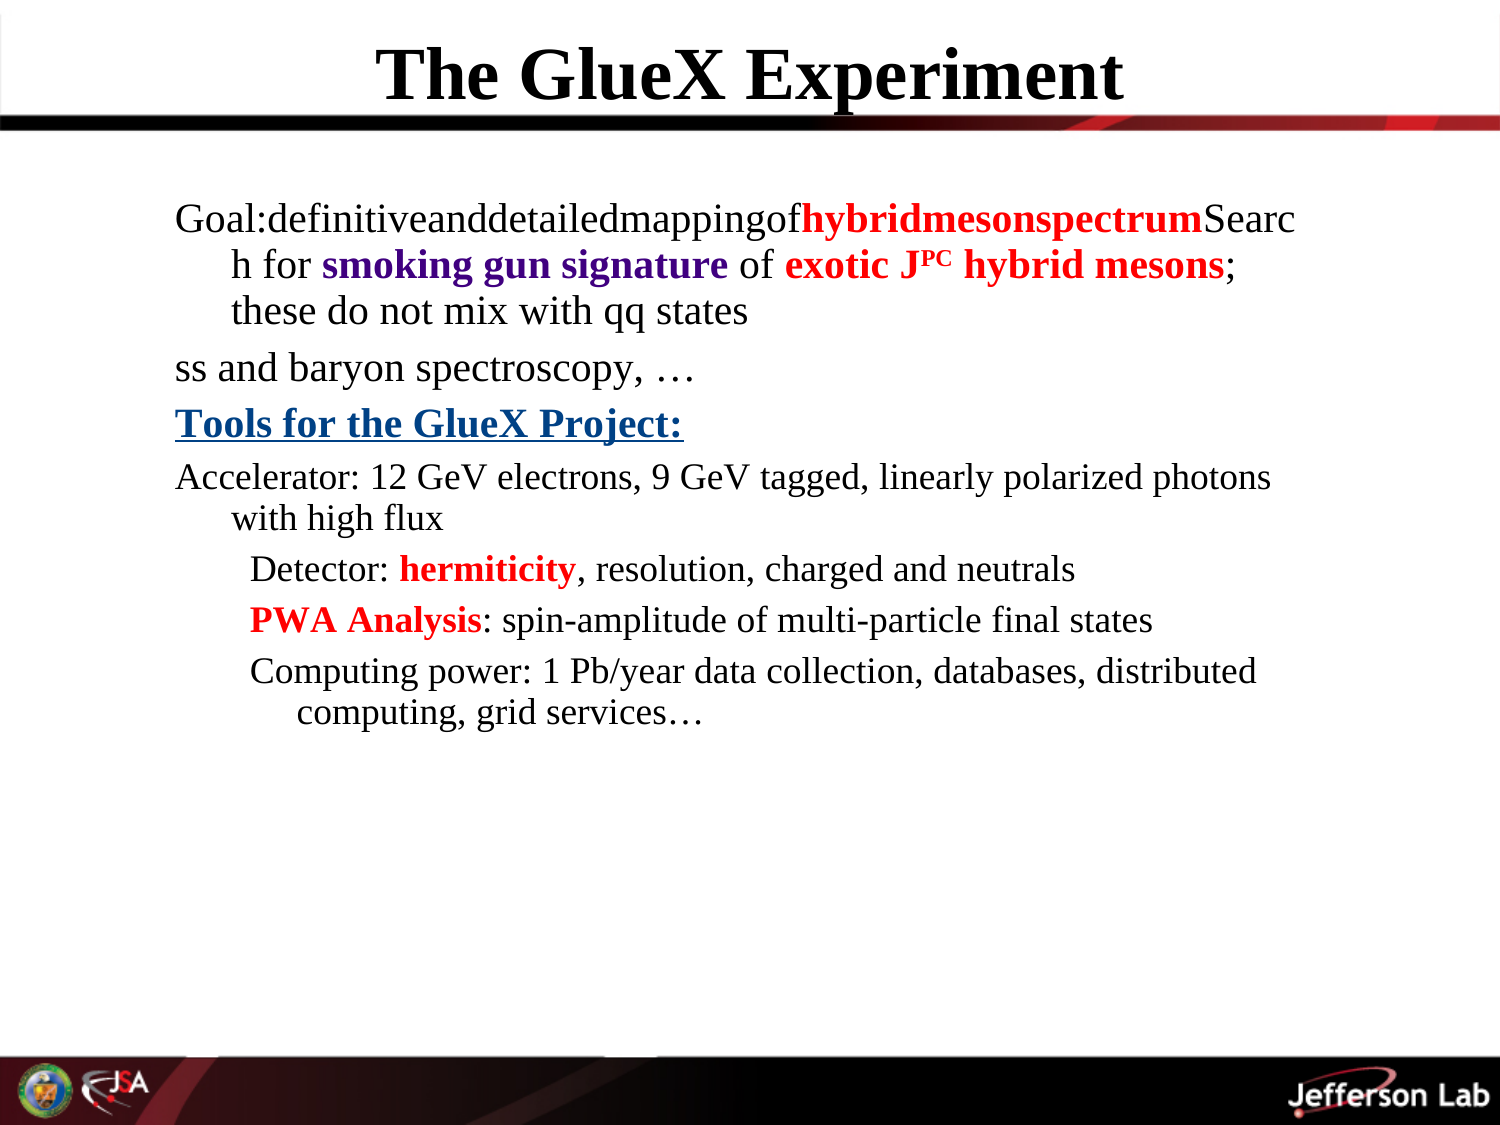

# The GlueX Experiment
Goal:definitiveanddetailedmappingofhybridmesonspectrumSearch for smoking gun signature of exotic JPC hybrid mesons; these do not mix with qq states
ss and baryon spectroscopy, …
Tools for the GlueX Project:
Accelerator: 12 GeV electrons, 9 GeV tagged, linearly polarized photons with high flux
Detector: hermiticity, resolution, charged and neutrals
PWA Analysis: spin-amplitude of multi-particle final states
Computing power: 1 Pb/year data collection, databases, distributed computing, grid services…